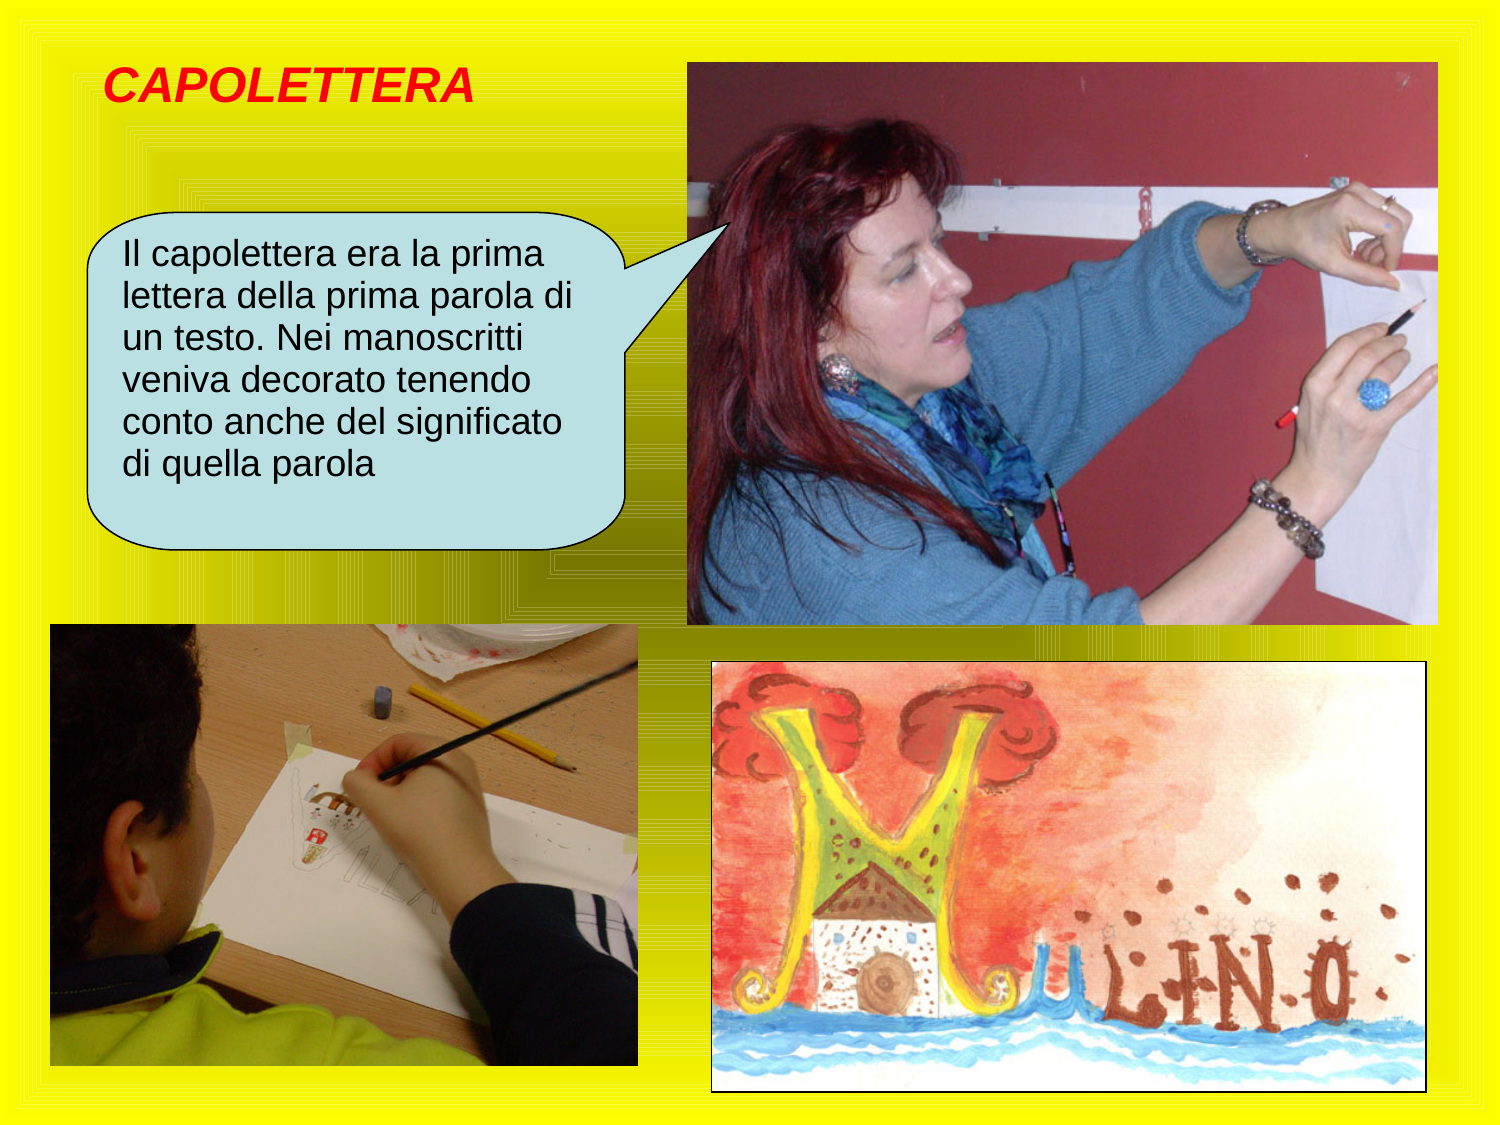

CAPOLETTERA
Il capolettera era la prima lettera della prima parola di un testo. Nei manoscritti veniva decorato tenendo conto anche del significato di quella parola